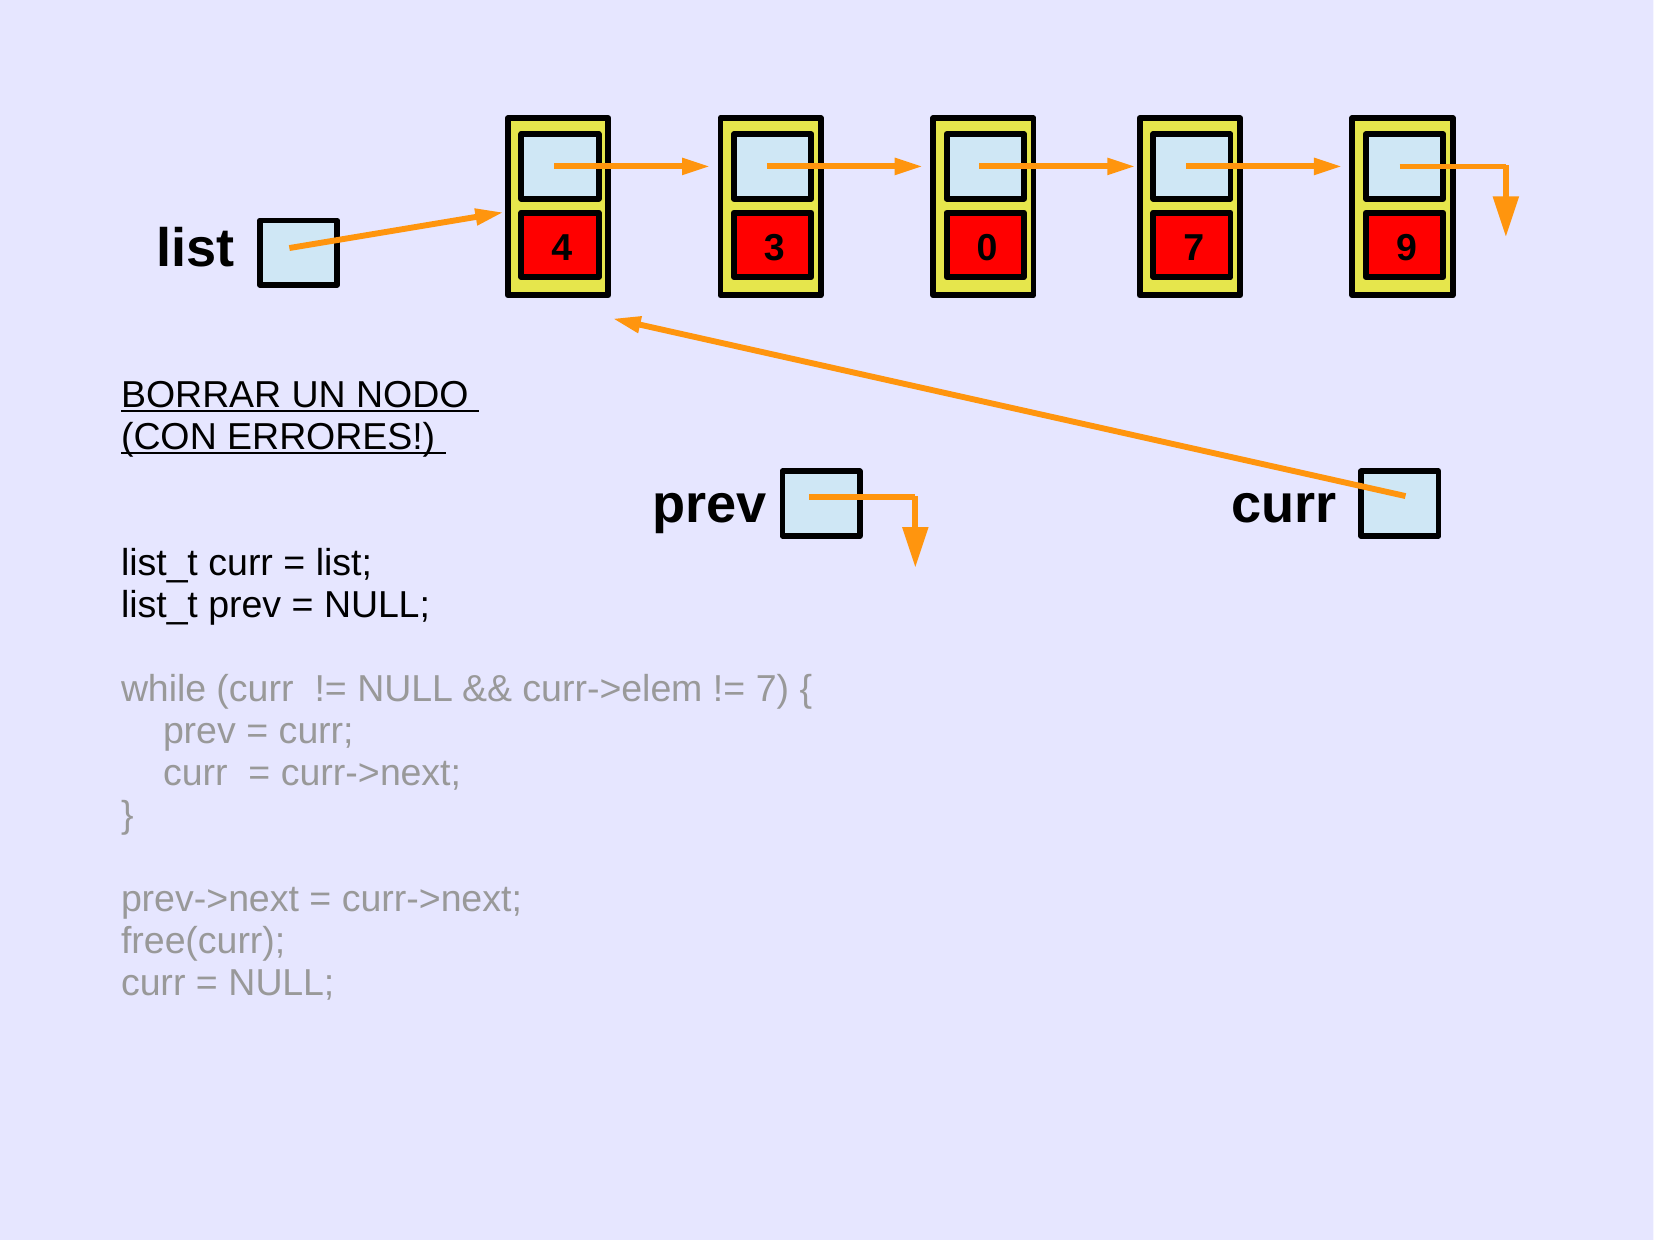

4
3
0
7
9
3
list
BORRAR UN NODO
(CON ERRORES!)
list_t curr = list;
list_t prev = NULL;
while (curr != NULL && curr->elem != 7) {
 prev = curr;
 curr = curr->next;
}
prev->next = curr->next;
free(curr);
curr = NULL;
prev
curr
3